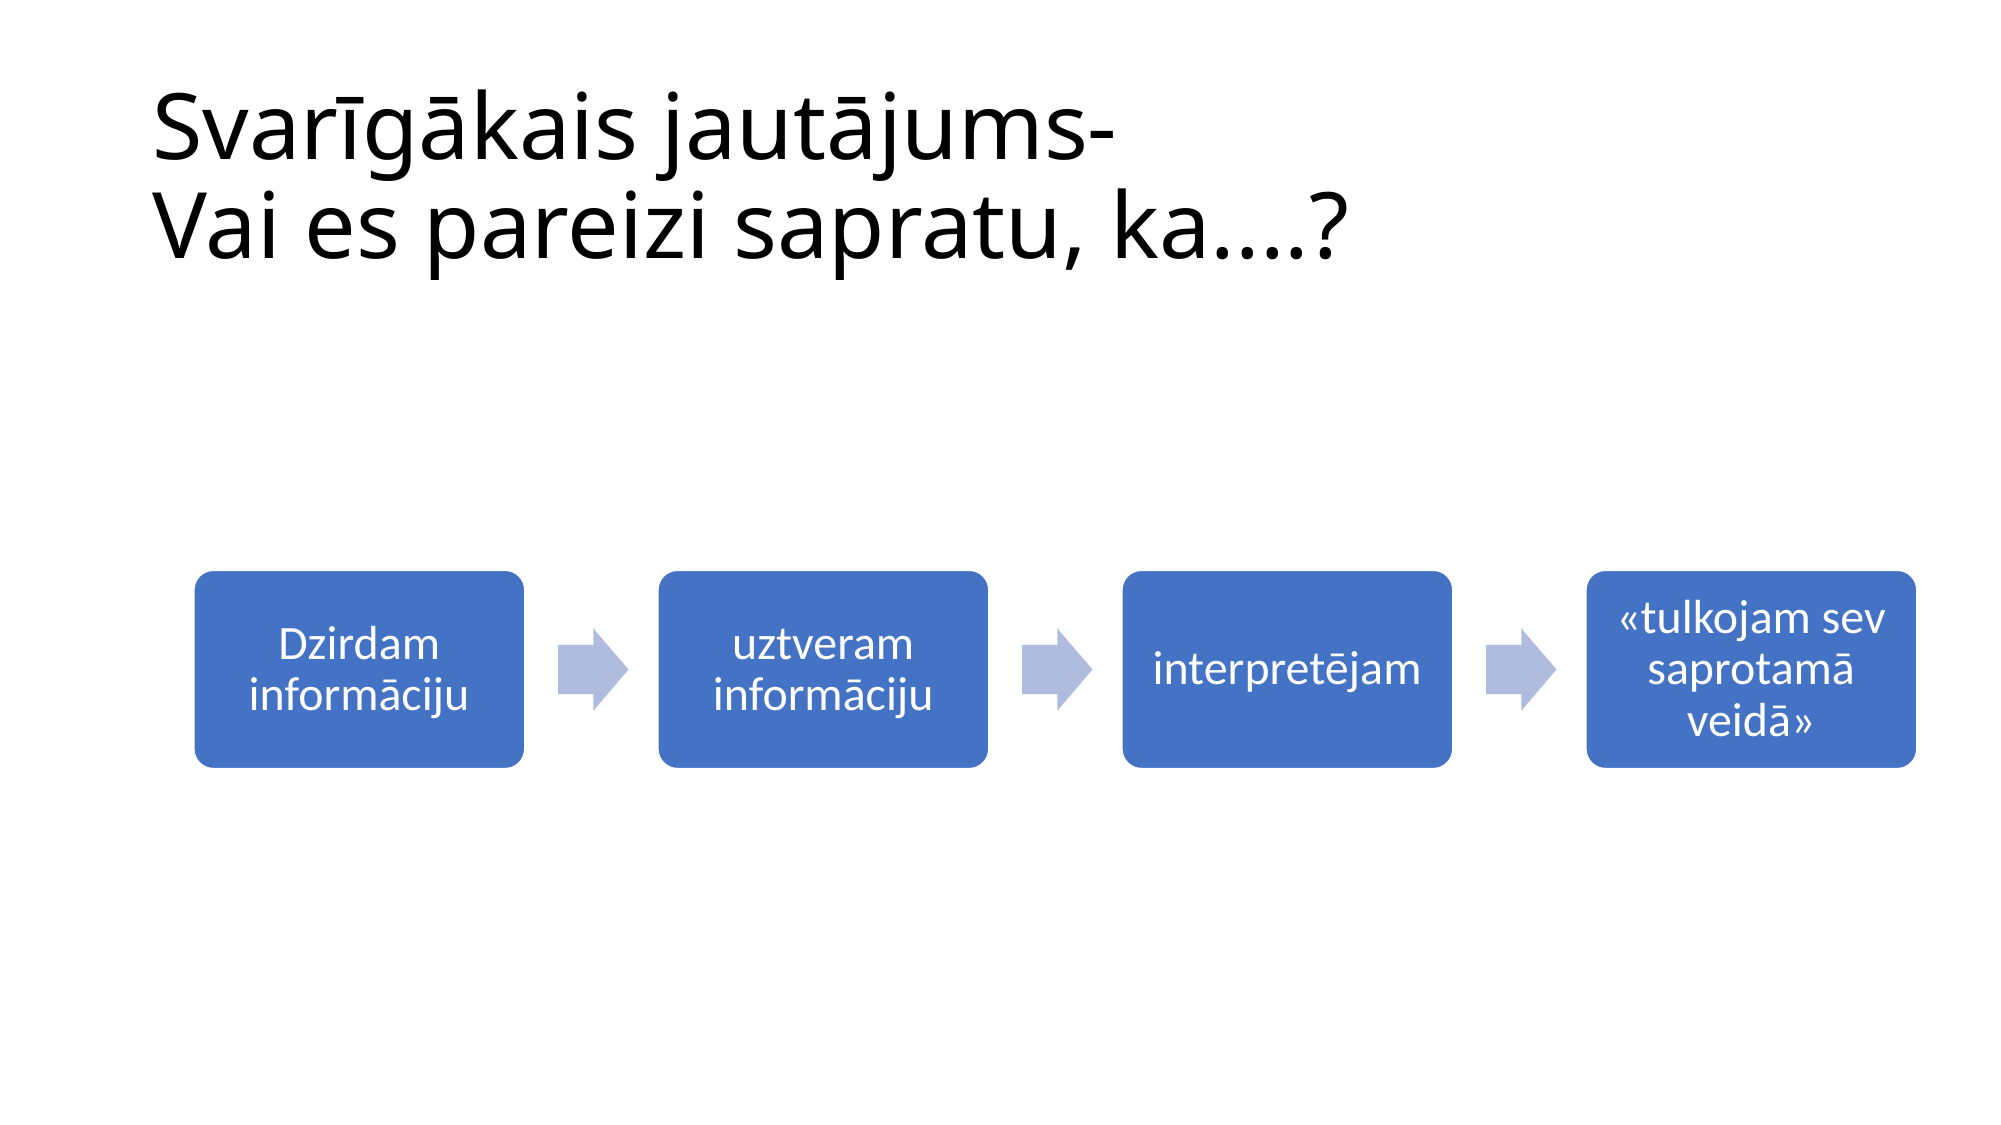

# Svarīgākais jautājums- Vai es pareizi sapratu, ka....?
Dzirdam informāciju
uztveram informāciju
interpretējam
«tulkojam sev saprotamā veidā»